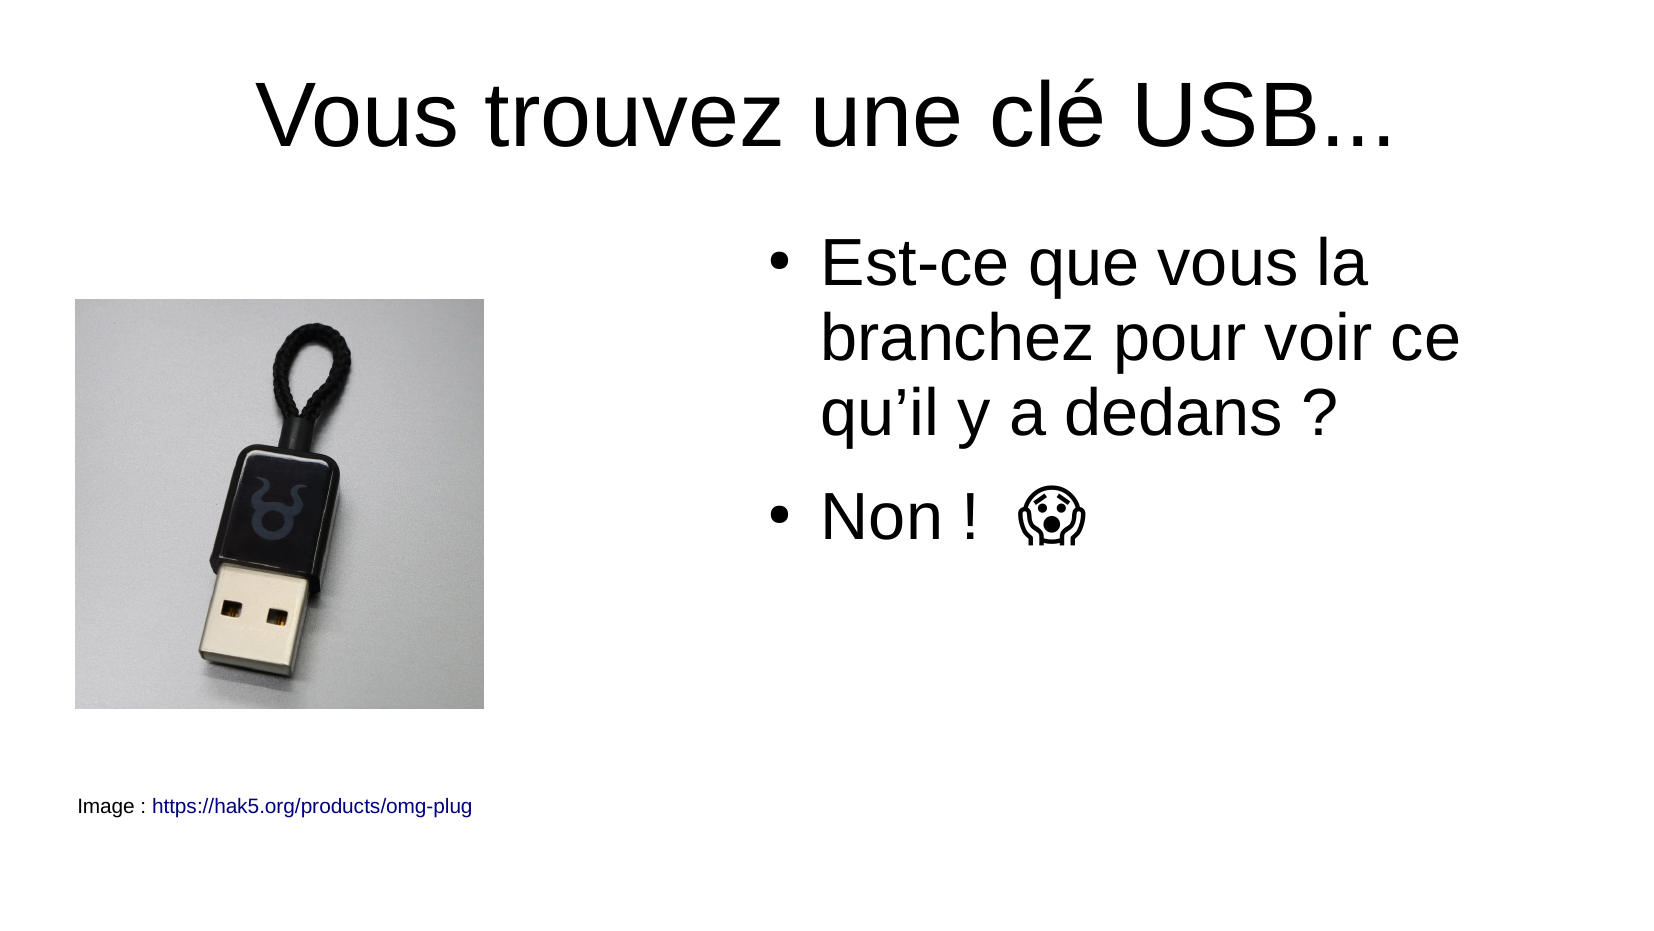

# Vous trouvez une clé USB...
Est-ce que vous la branchez pour voir ce qu’il y a dedans ?
Non ! 😱
Image : https://hak5.org/products/omg-plug